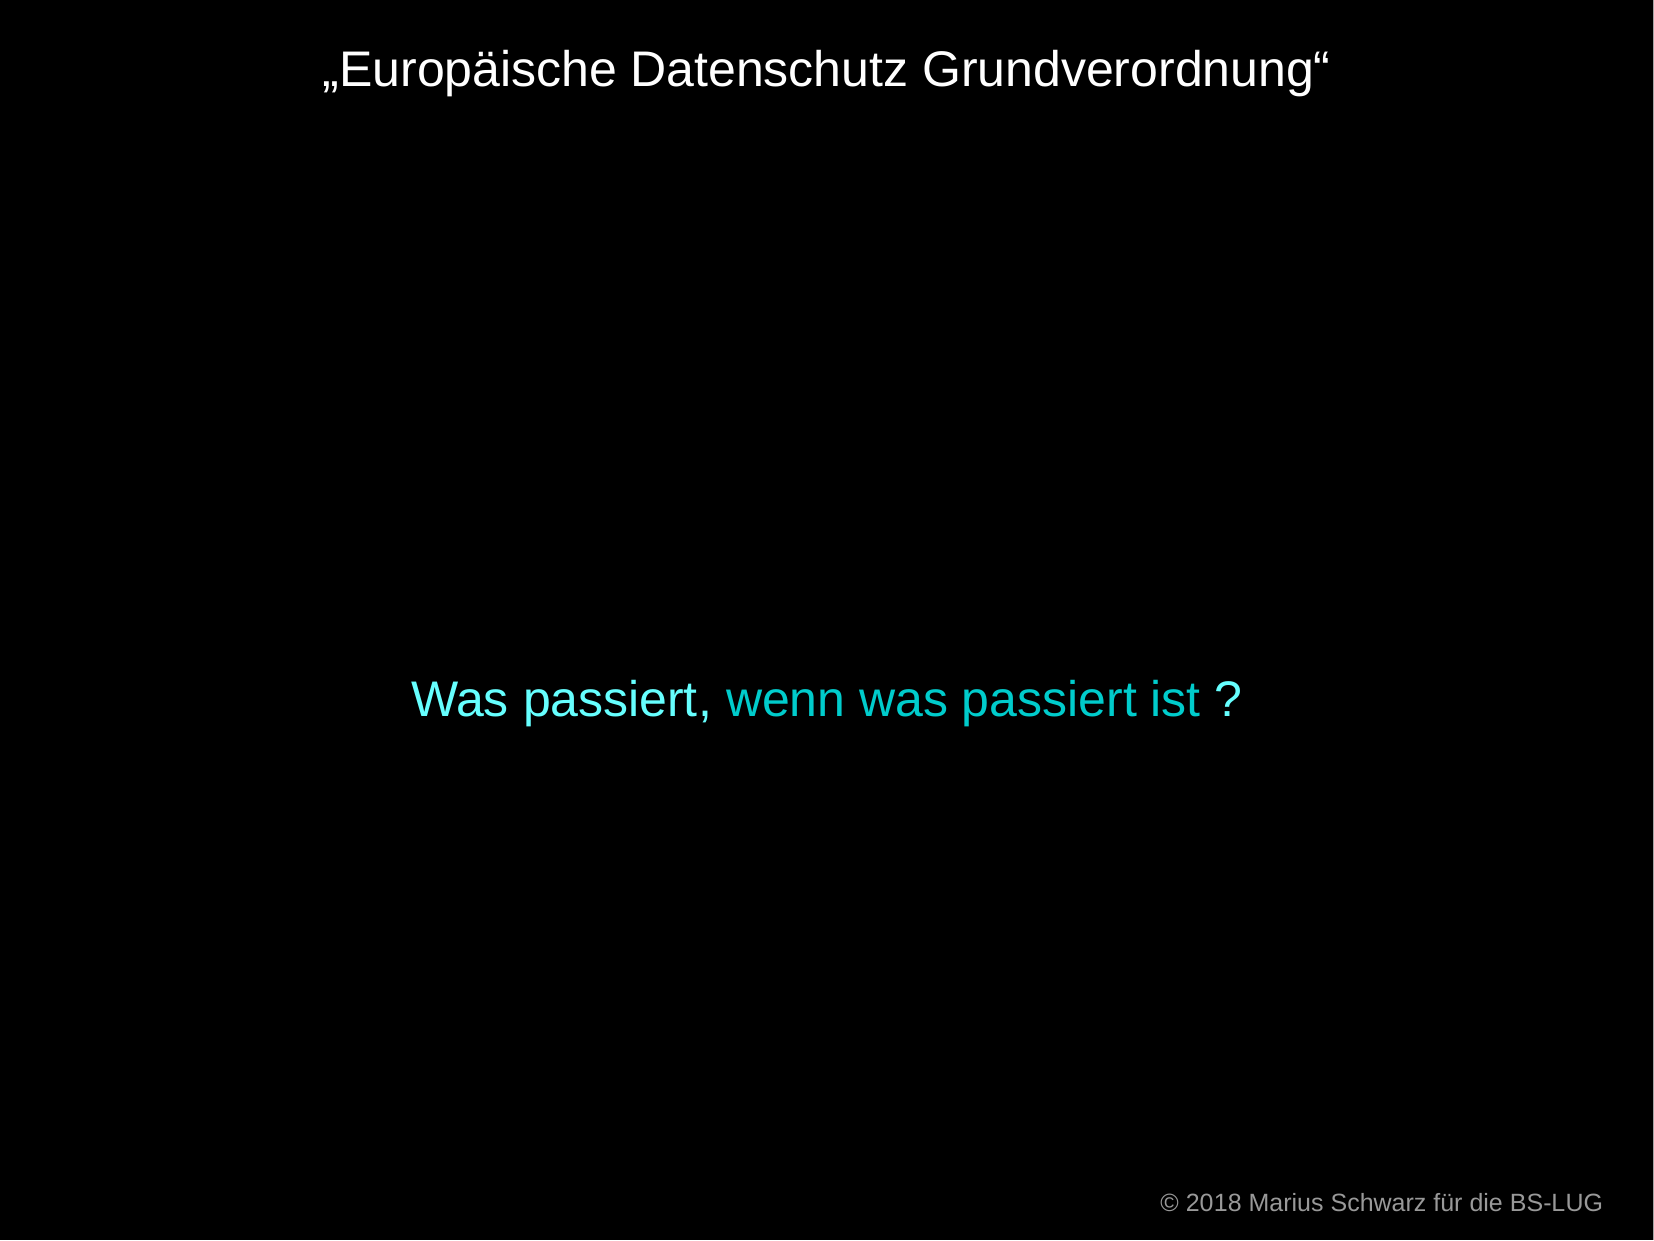

# „Europäische Datenschutz Grundverordnung“
Was passiert, wenn was passiert ist ?
© 2018 Marius Schwarz für die BS-LUG